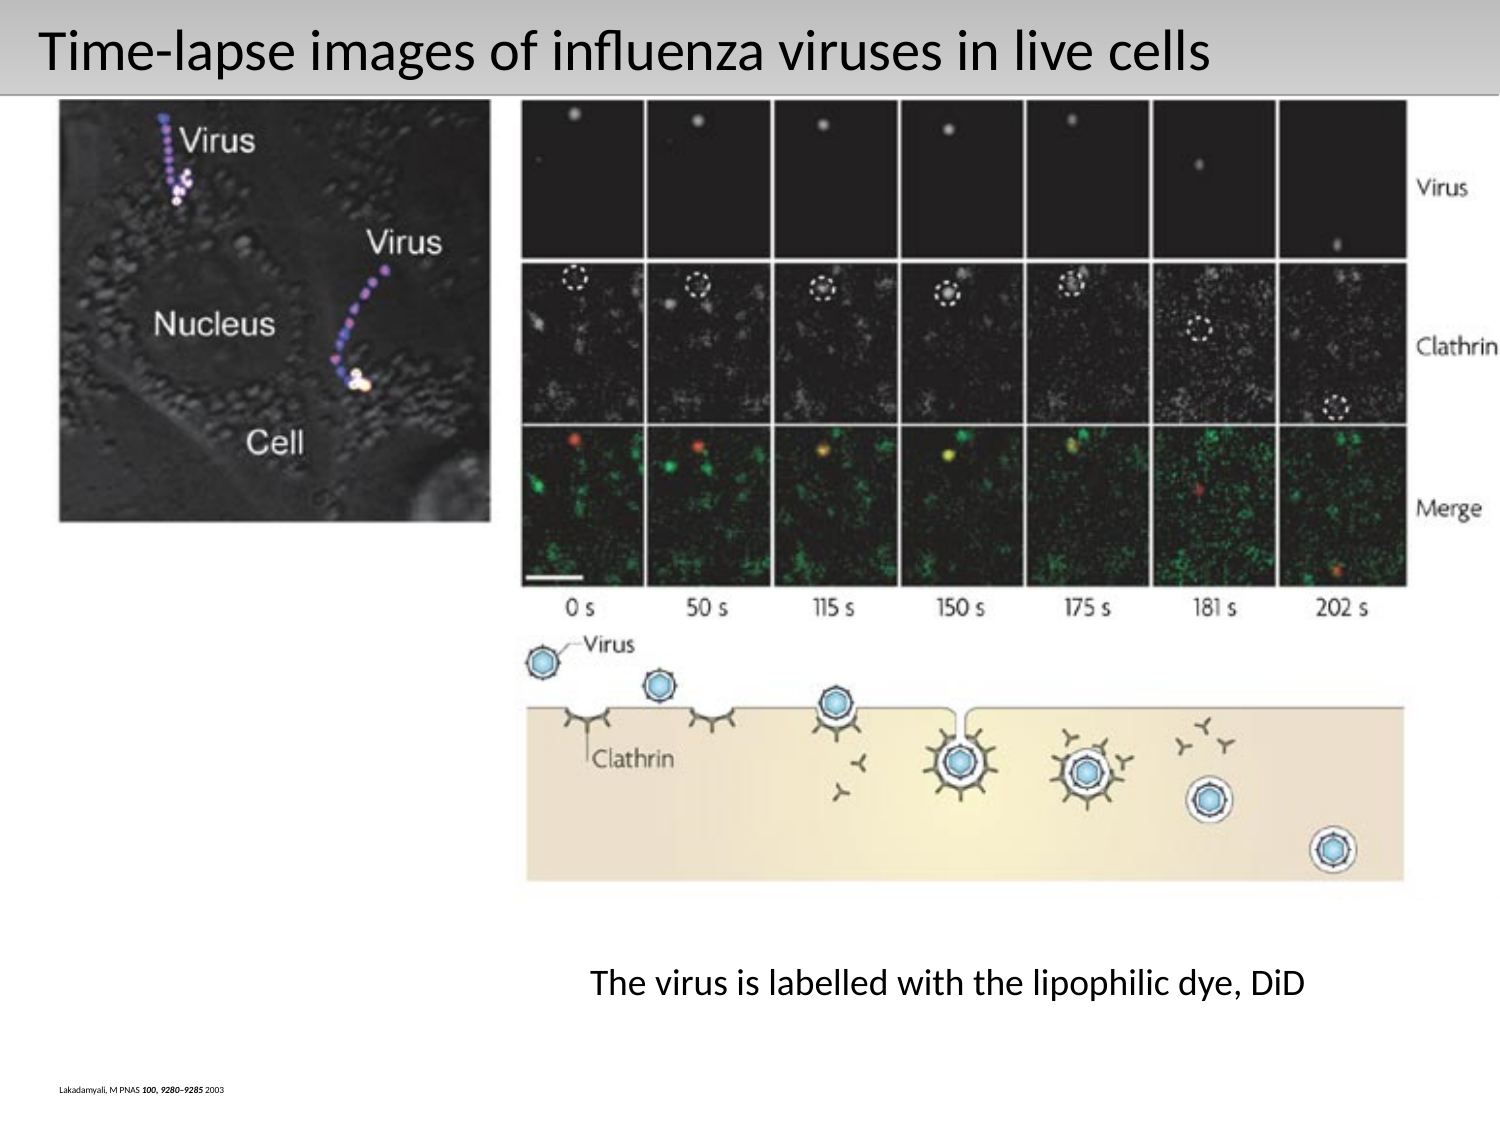

# Time-lapse images of influenza viruses in live cells
The virus is labelled with the lipophilic dye, DiD
Lakadamyali, M PNAS 100, 9280–9285 2003